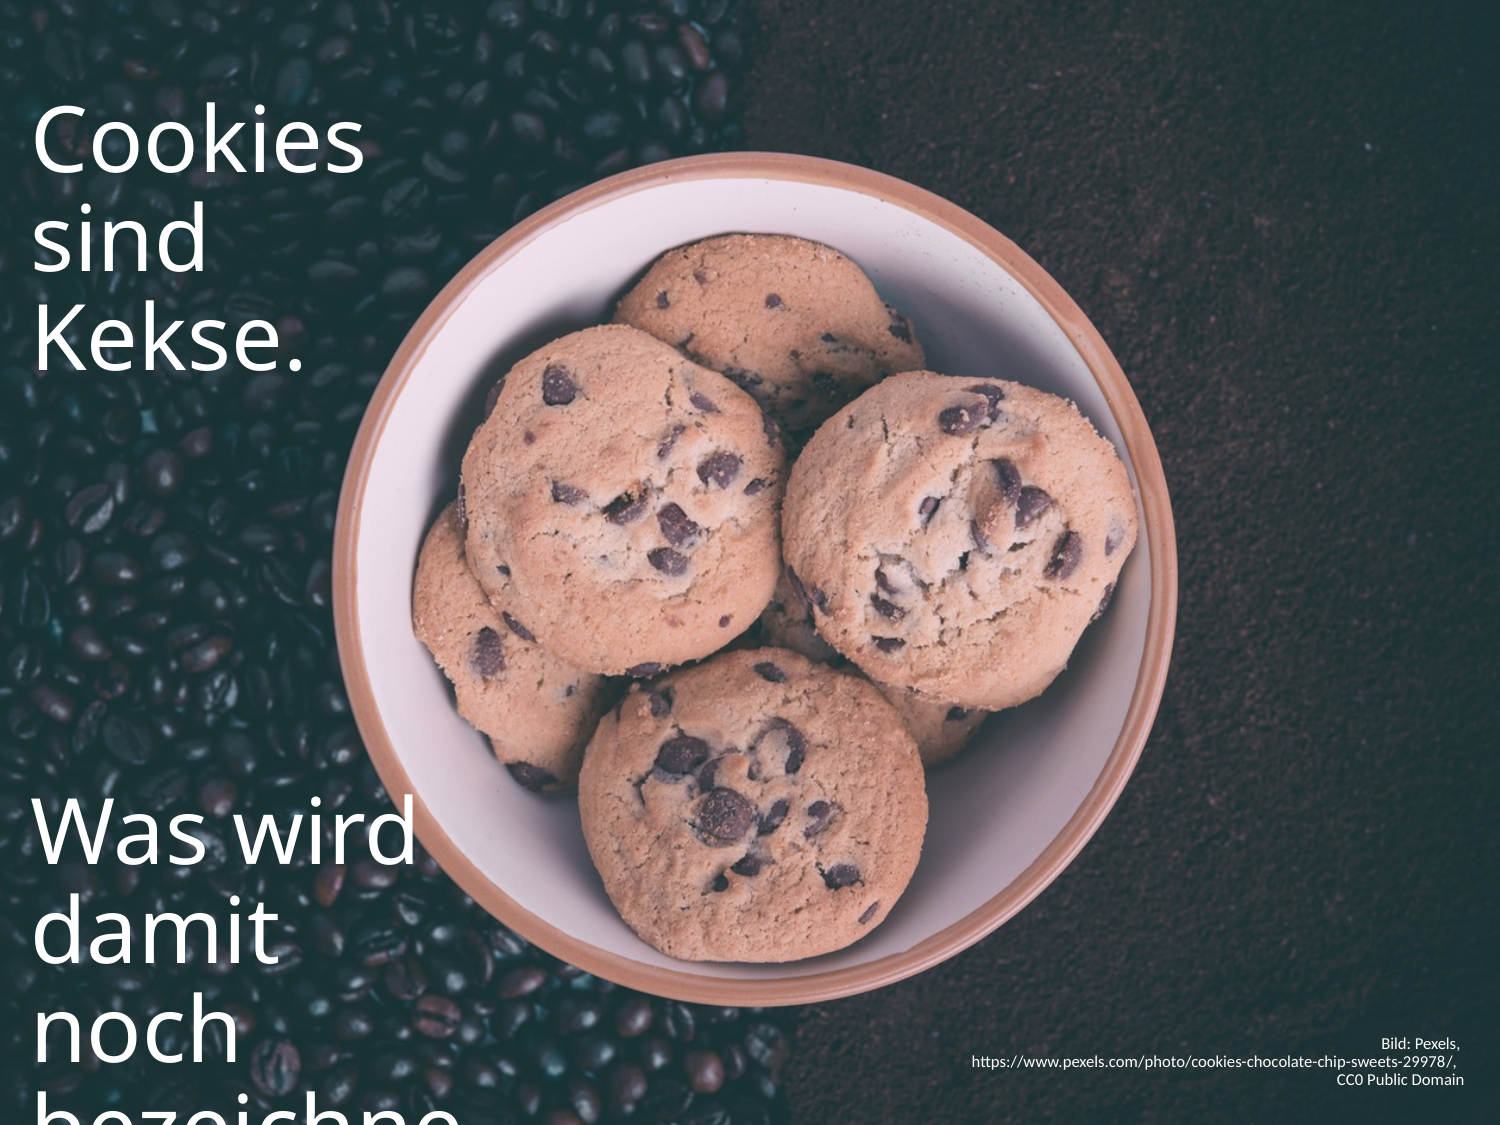

Cookies
sind
Kekse.
Was wird damit noch bezeichnet?
# Bild: Pexels, https://www.pexels.com/photo/cookies-chocolate-chip-sweets-29978/, CC0 Public Domain